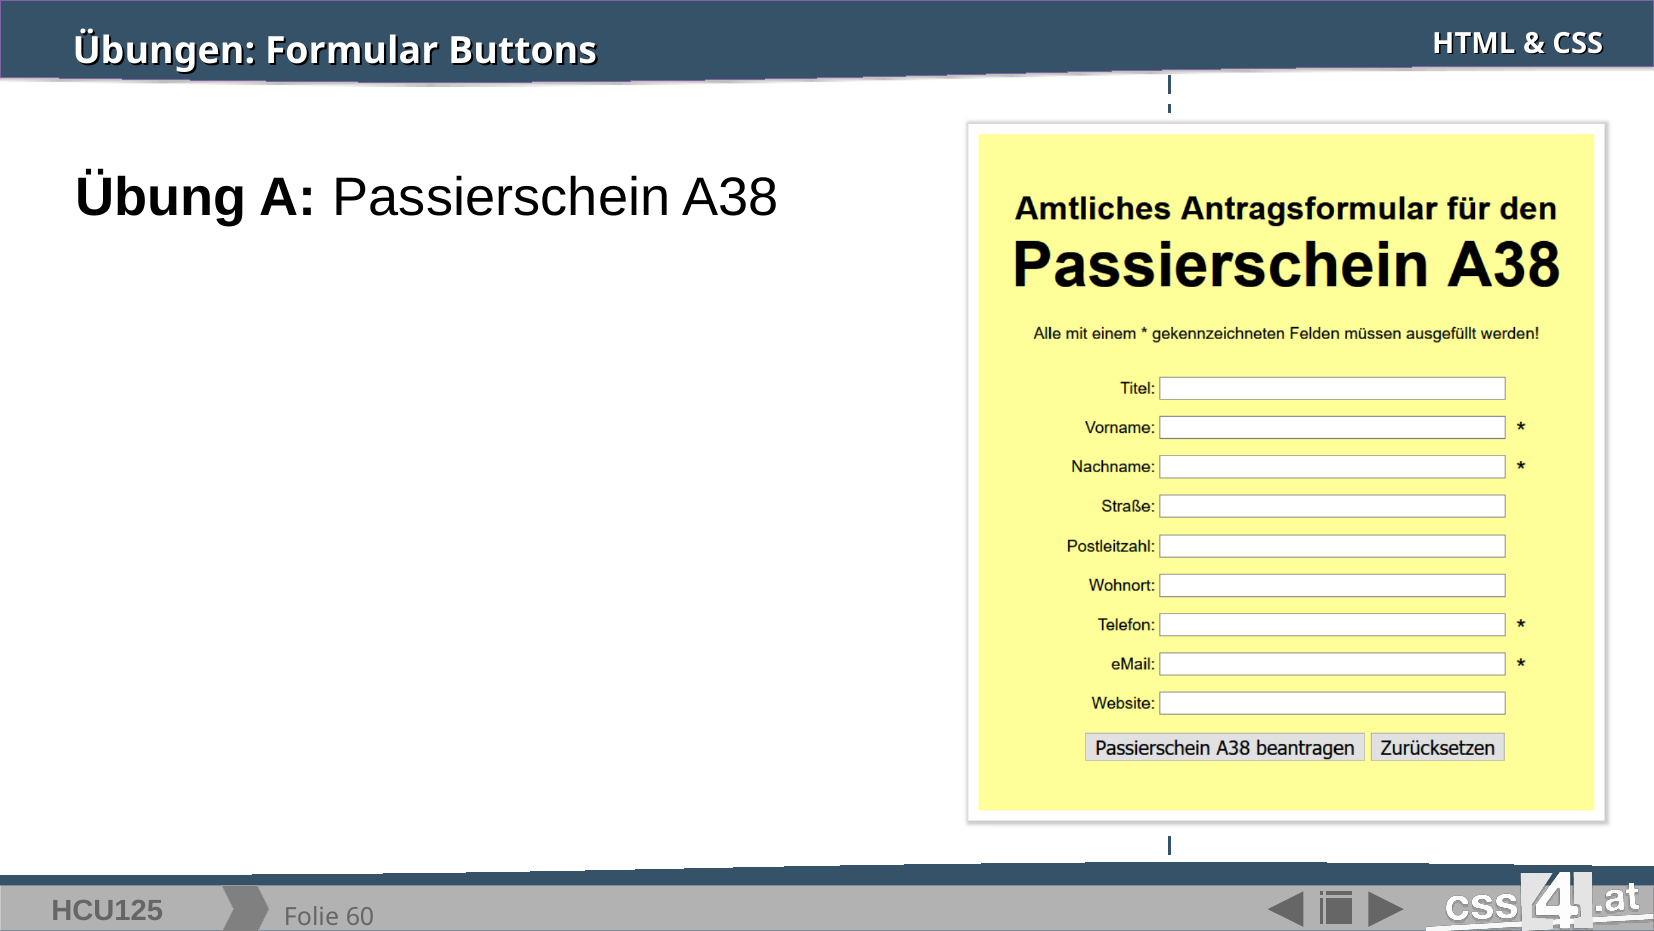

HTML & CSS
Übungen: Formular Buttons
Übung A: Passierschein A38
HCU125
Folie